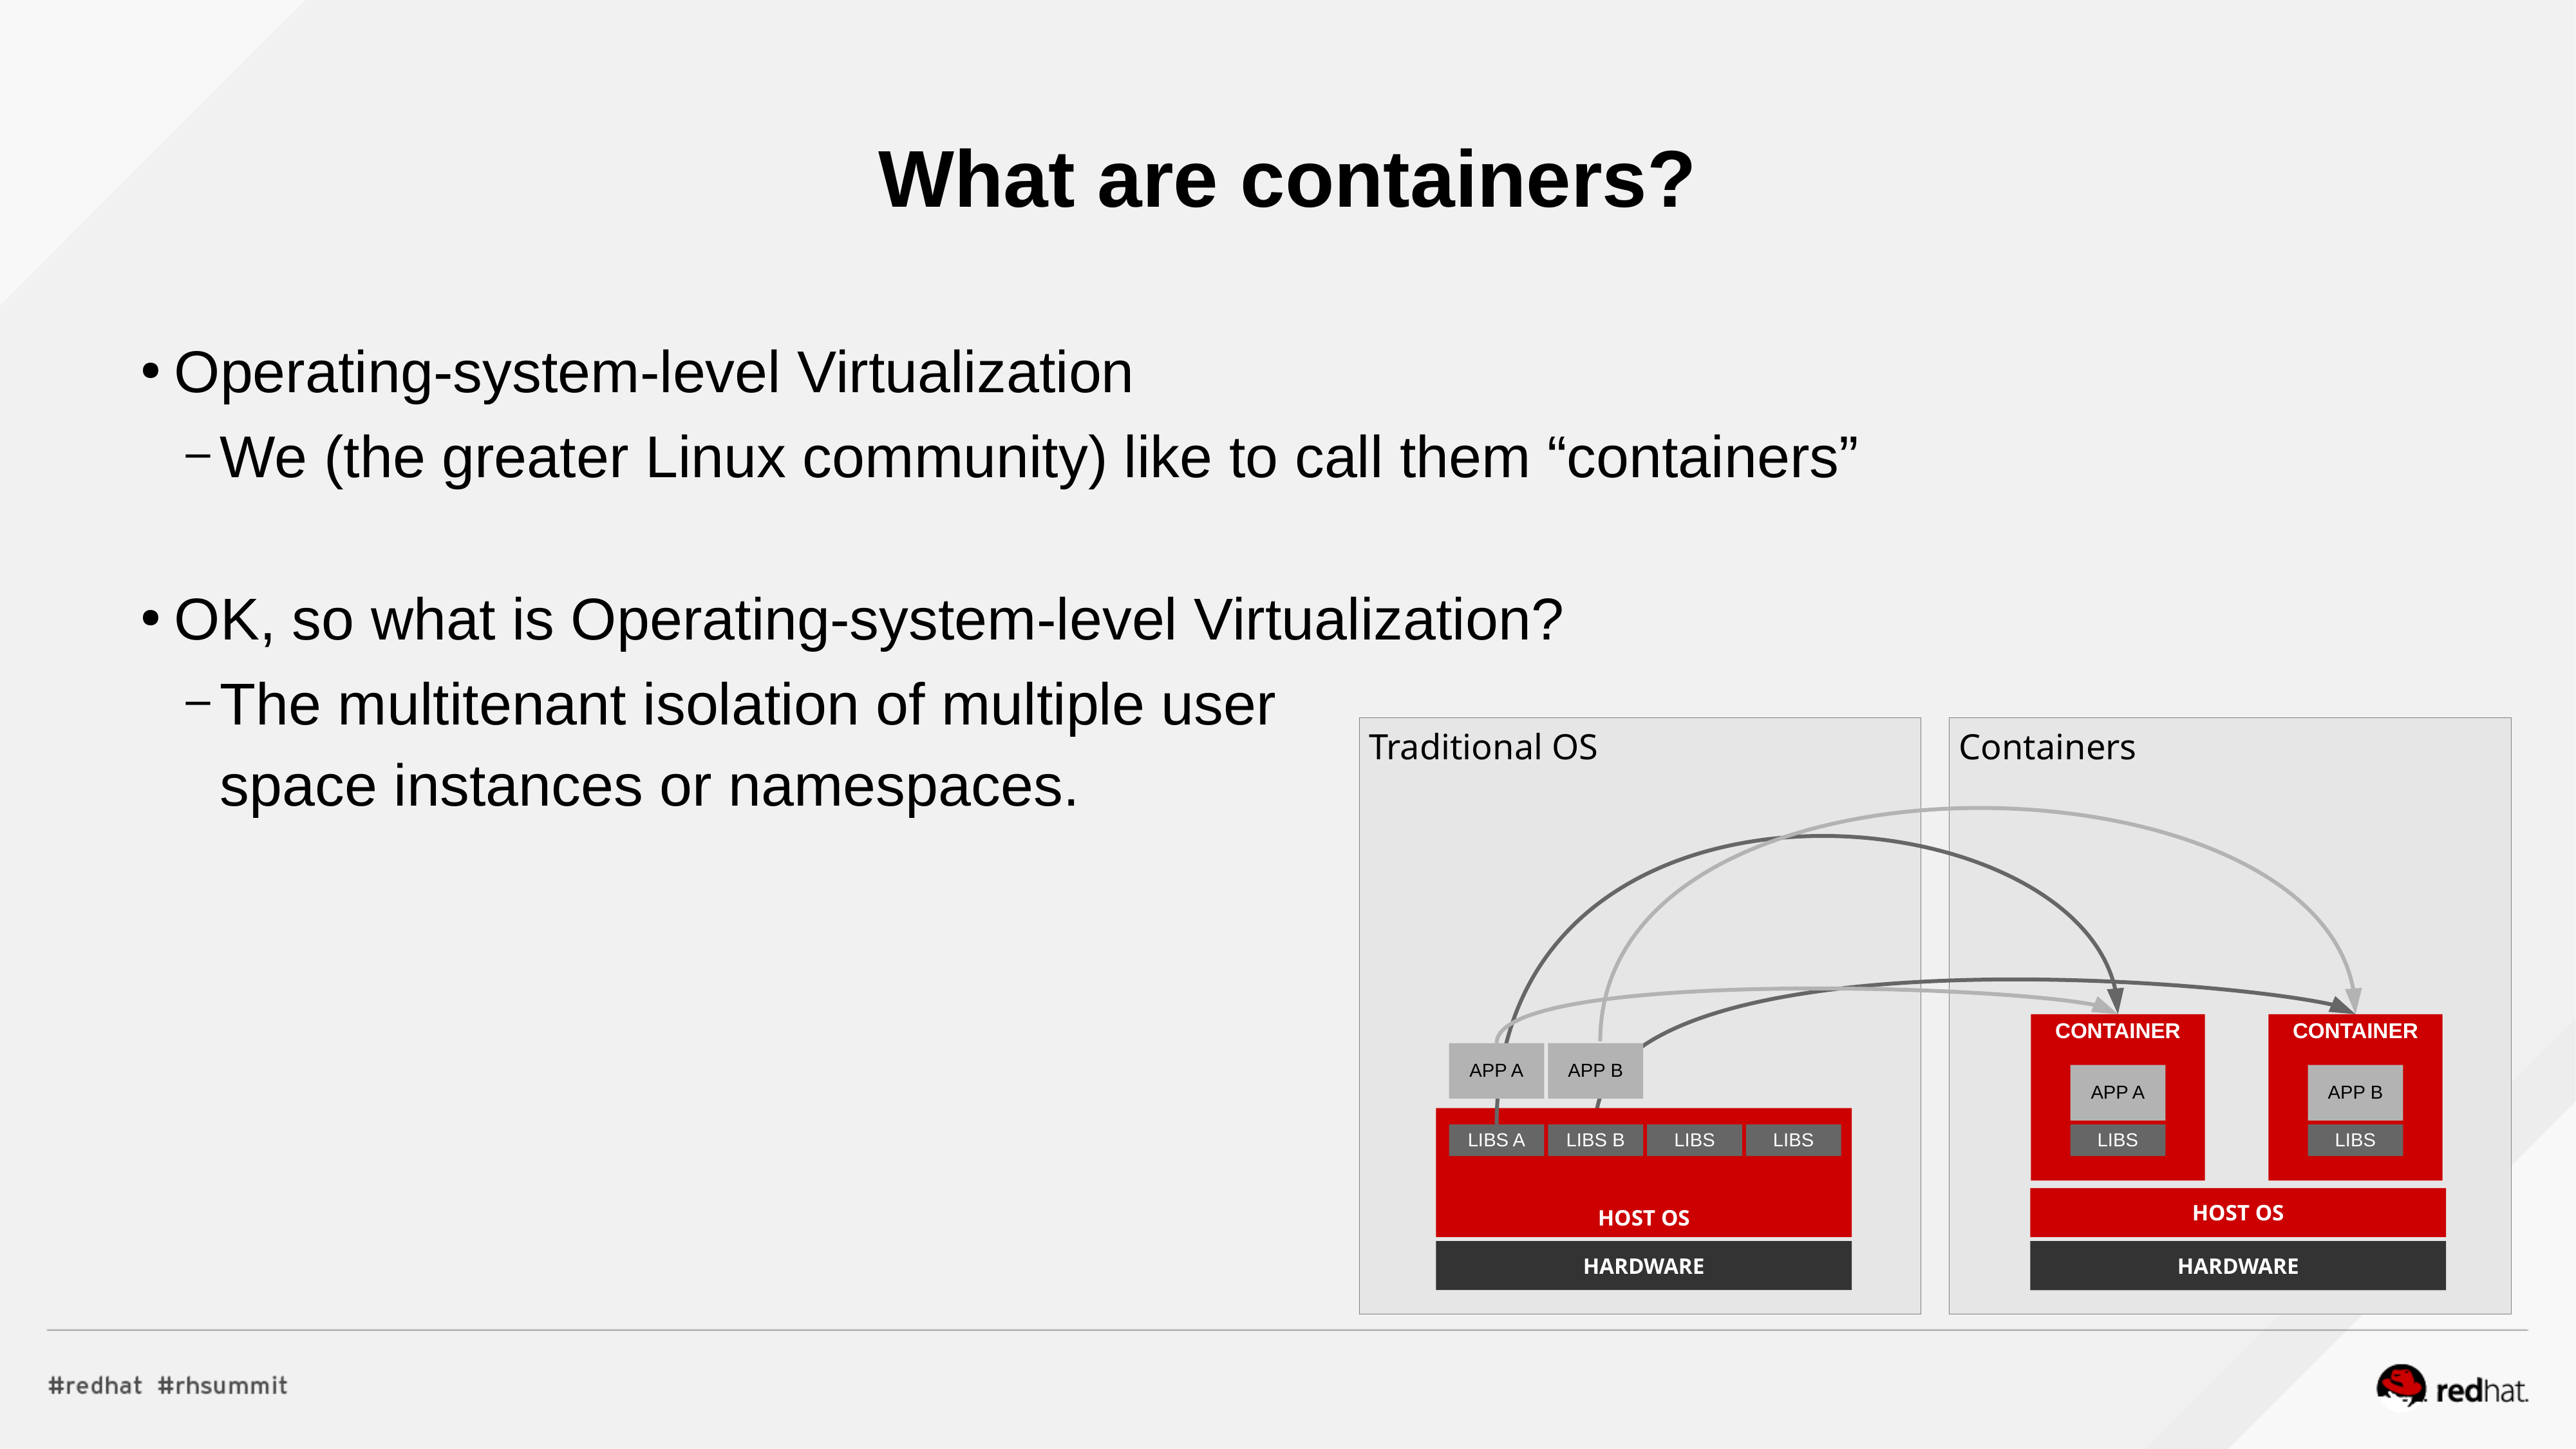

# What are containers?
Operating-system-level Virtualization
We (the greater Linux community) like to call them “containers”
OK, so what is Operating-system-level Virtualization?
The multitenant isolation of multiple user
space instances or namespaces.
Traditional OS
Containers
CONTAINER
CONTAINER
APP A
APP B
APP A
LIBS
APP B
LIBS
HOST OS
LIBS A
LIBS B
LIBS
LIBS
HOST OS
HARDWARE
HARDWARE